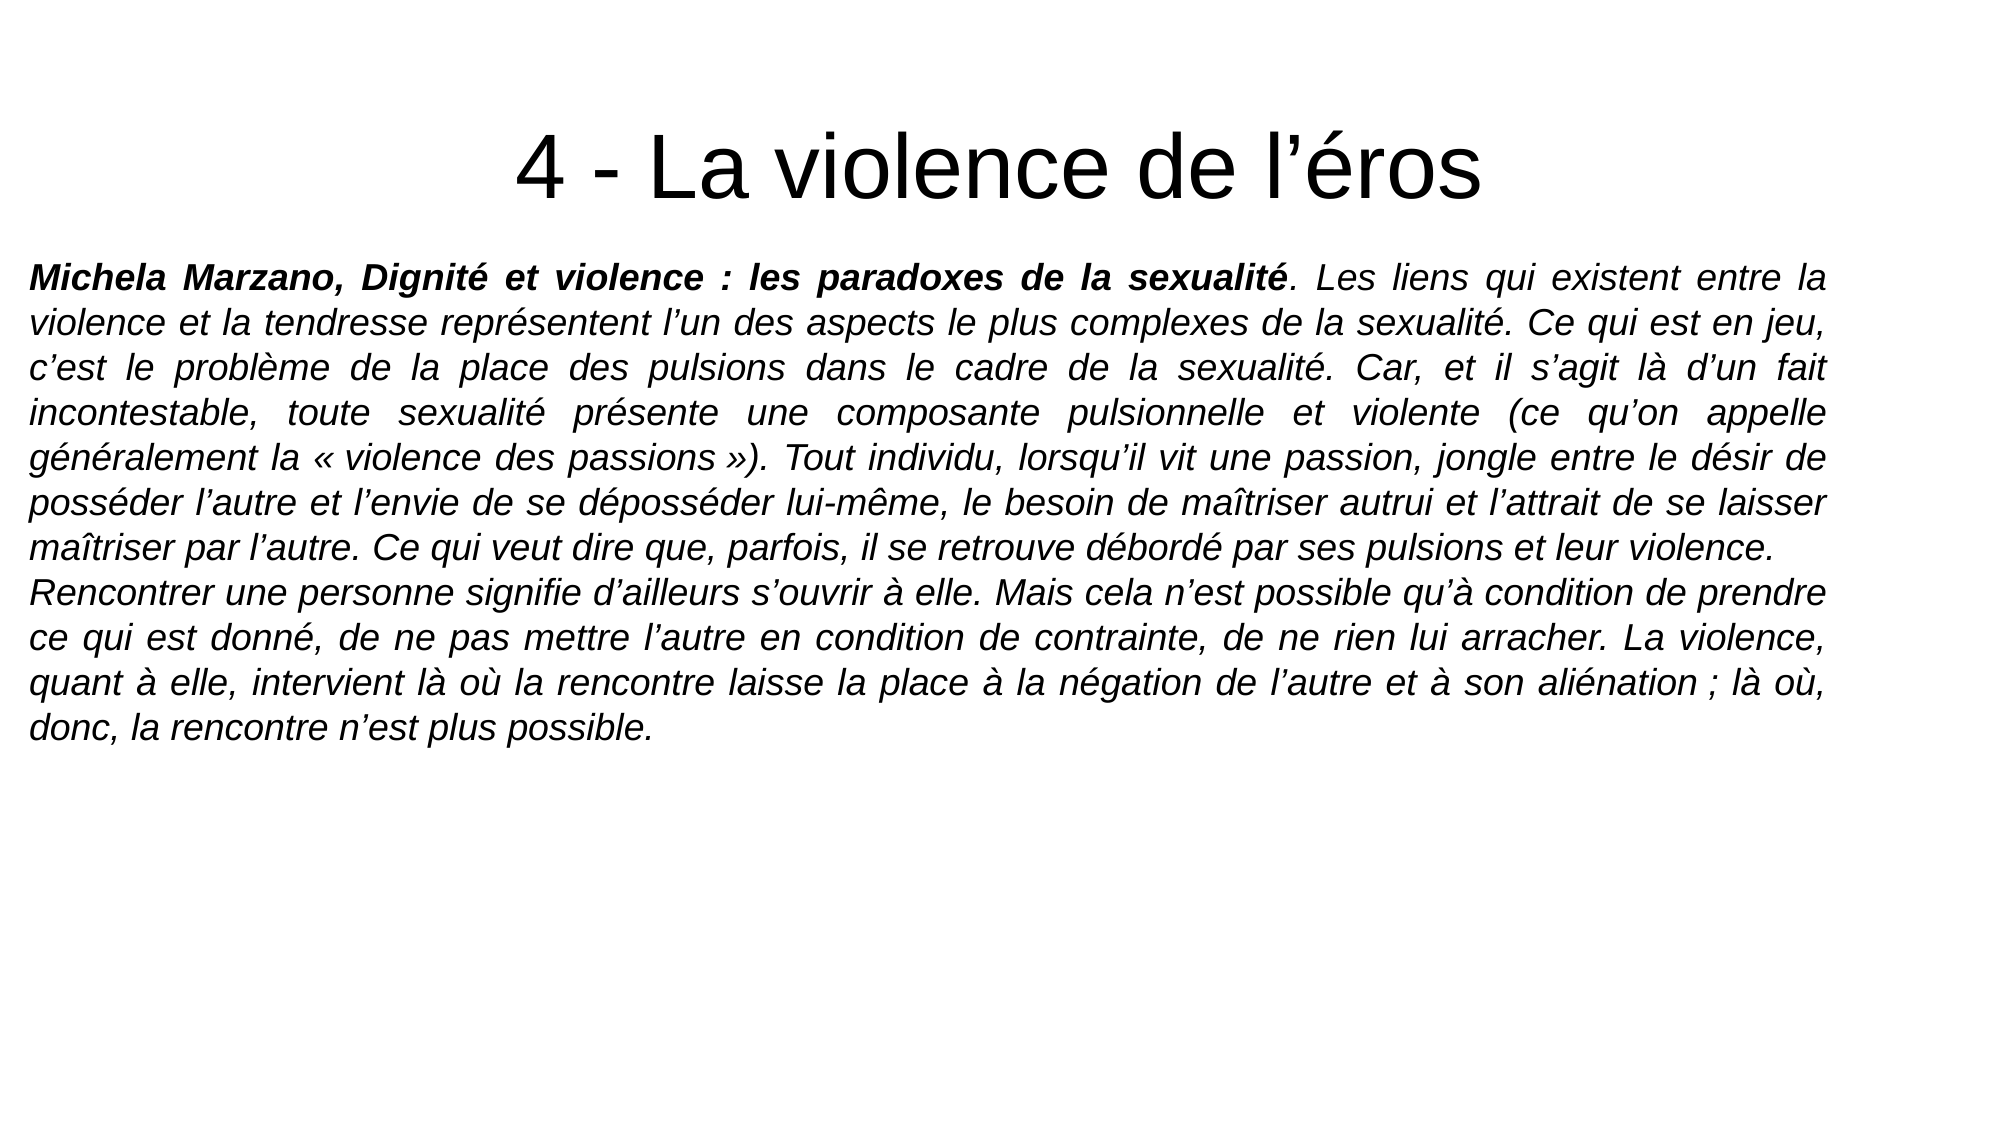

# 4 - La violence de l’éros
Michela Marzano, Dignité et violence : les paradoxes de la sexualité. Les liens qui existent entre la violence et la tendresse représentent l’un des aspects le plus complexes de la sexualité. Ce qui est en jeu, c’est le problème de la place des pulsions dans le cadre de la sexualité. Car, et il s’agit là d’un fait incontestable, toute sexualité présente une composante pulsionnelle et violente (ce qu’on appelle généralement la « violence des passions »). Tout individu, lorsqu’il vit une passion, jongle entre le désir de posséder l’autre et l’envie de se déposséder lui-même, le besoin de maîtriser autrui et l’attrait de se laisser maîtriser par l’autre. Ce qui veut dire que, parfois, il se retrouve débordé par ses pulsions et leur violence.
Rencontrer une personne signifie d’ailleurs s’ouvrir à elle. Mais cela n’est possible qu’à condition de prendre ce qui est donné, de ne pas mettre l’autre en condition de contrainte, de ne rien lui arracher. La violence, quant à elle, intervient là où la rencontre laisse la place à la négation de l’autre et à son aliénation ; là où, donc, la rencontre n’est plus possible.